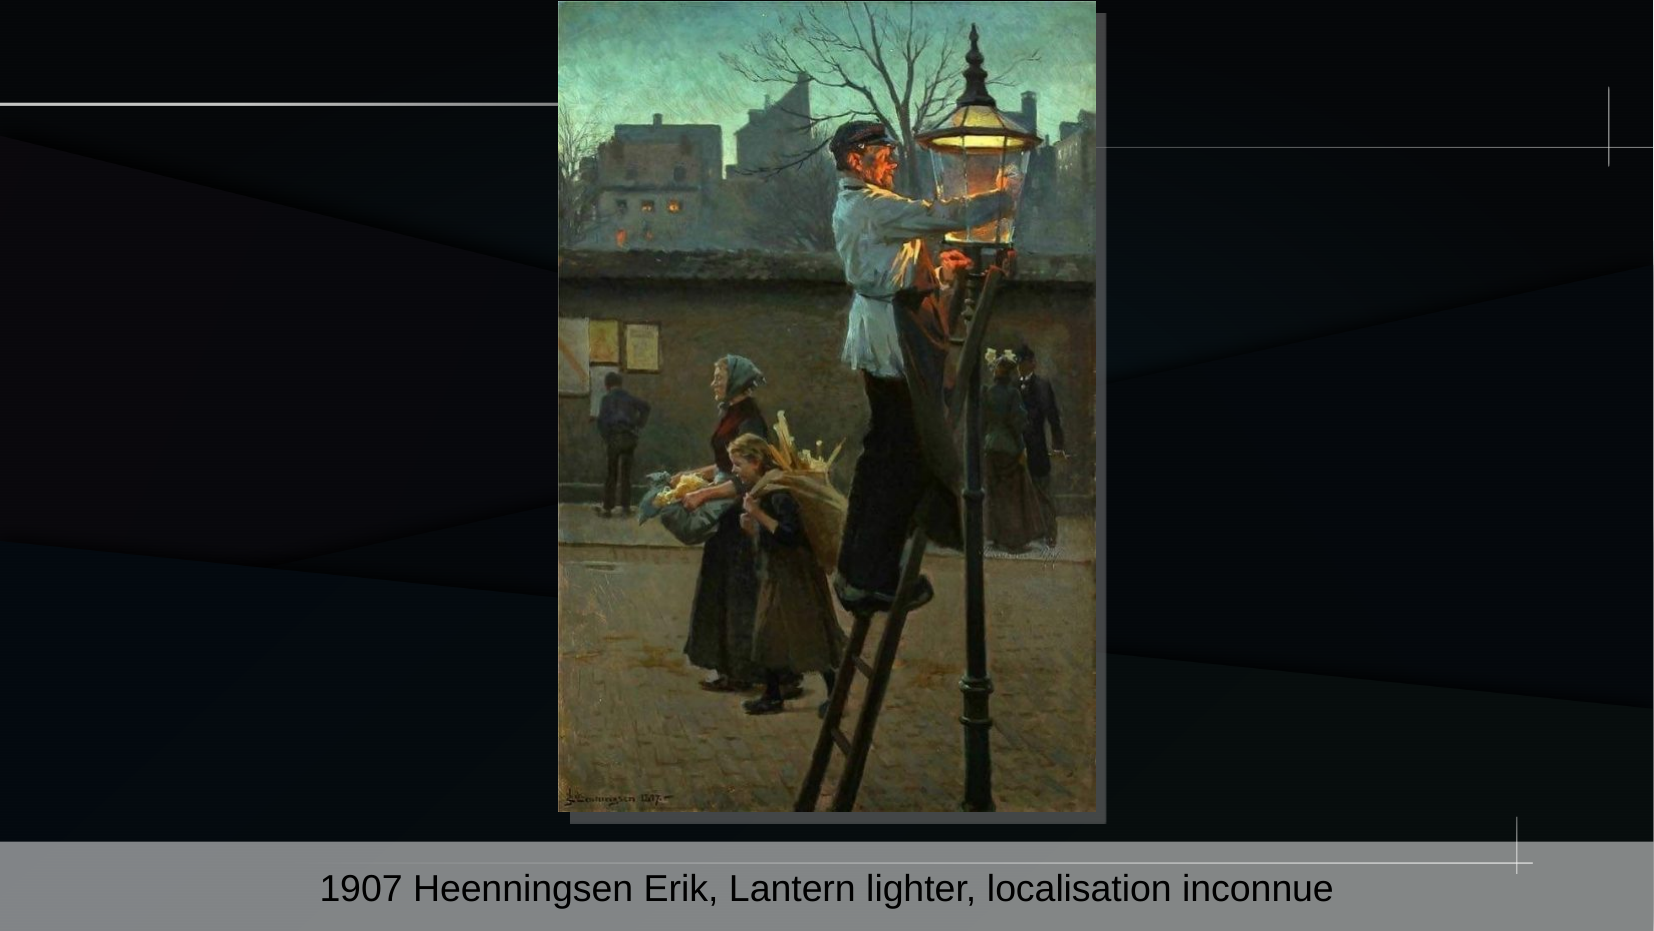

1907 Heenningsen Erik, Lantern lighter, localisation inconnue